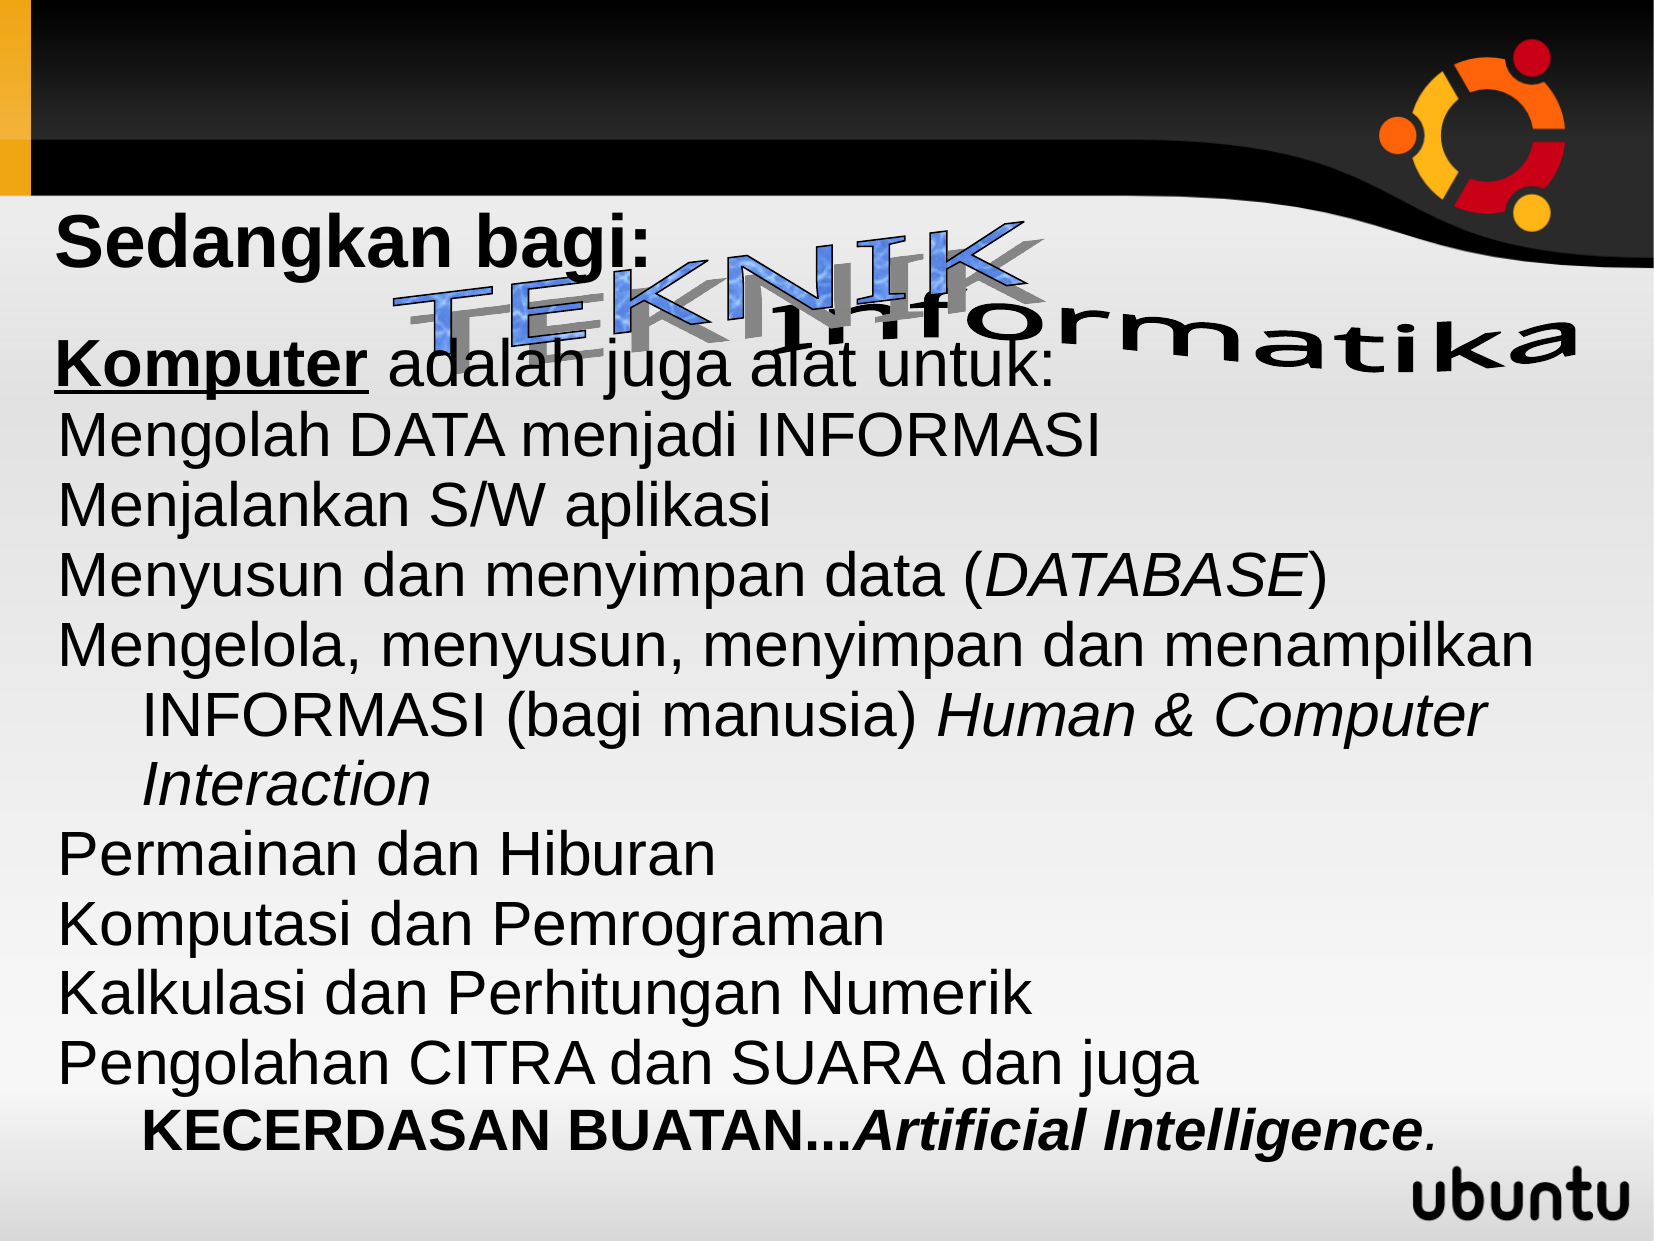

Sedangkan bagi:
TEKNIK
Informatika
Komputer adalah juga alat untuk:
Mengolah DATA menjadi INFORMASI
Menjalankan S/W aplikasi
Menyusun dan menyimpan data (DATABASE)
Mengelola, menyusun, menyimpan dan menampilkan INFORMASI (bagi manusia) Human & Computer Interaction
Permainan dan Hiburan
Komputasi dan Pemrograman
Kalkulasi dan Perhitungan Numerik
Pengolahan CITRA dan SUARA dan juga KECERDASAN BUATAN...Artificial Intelligence.